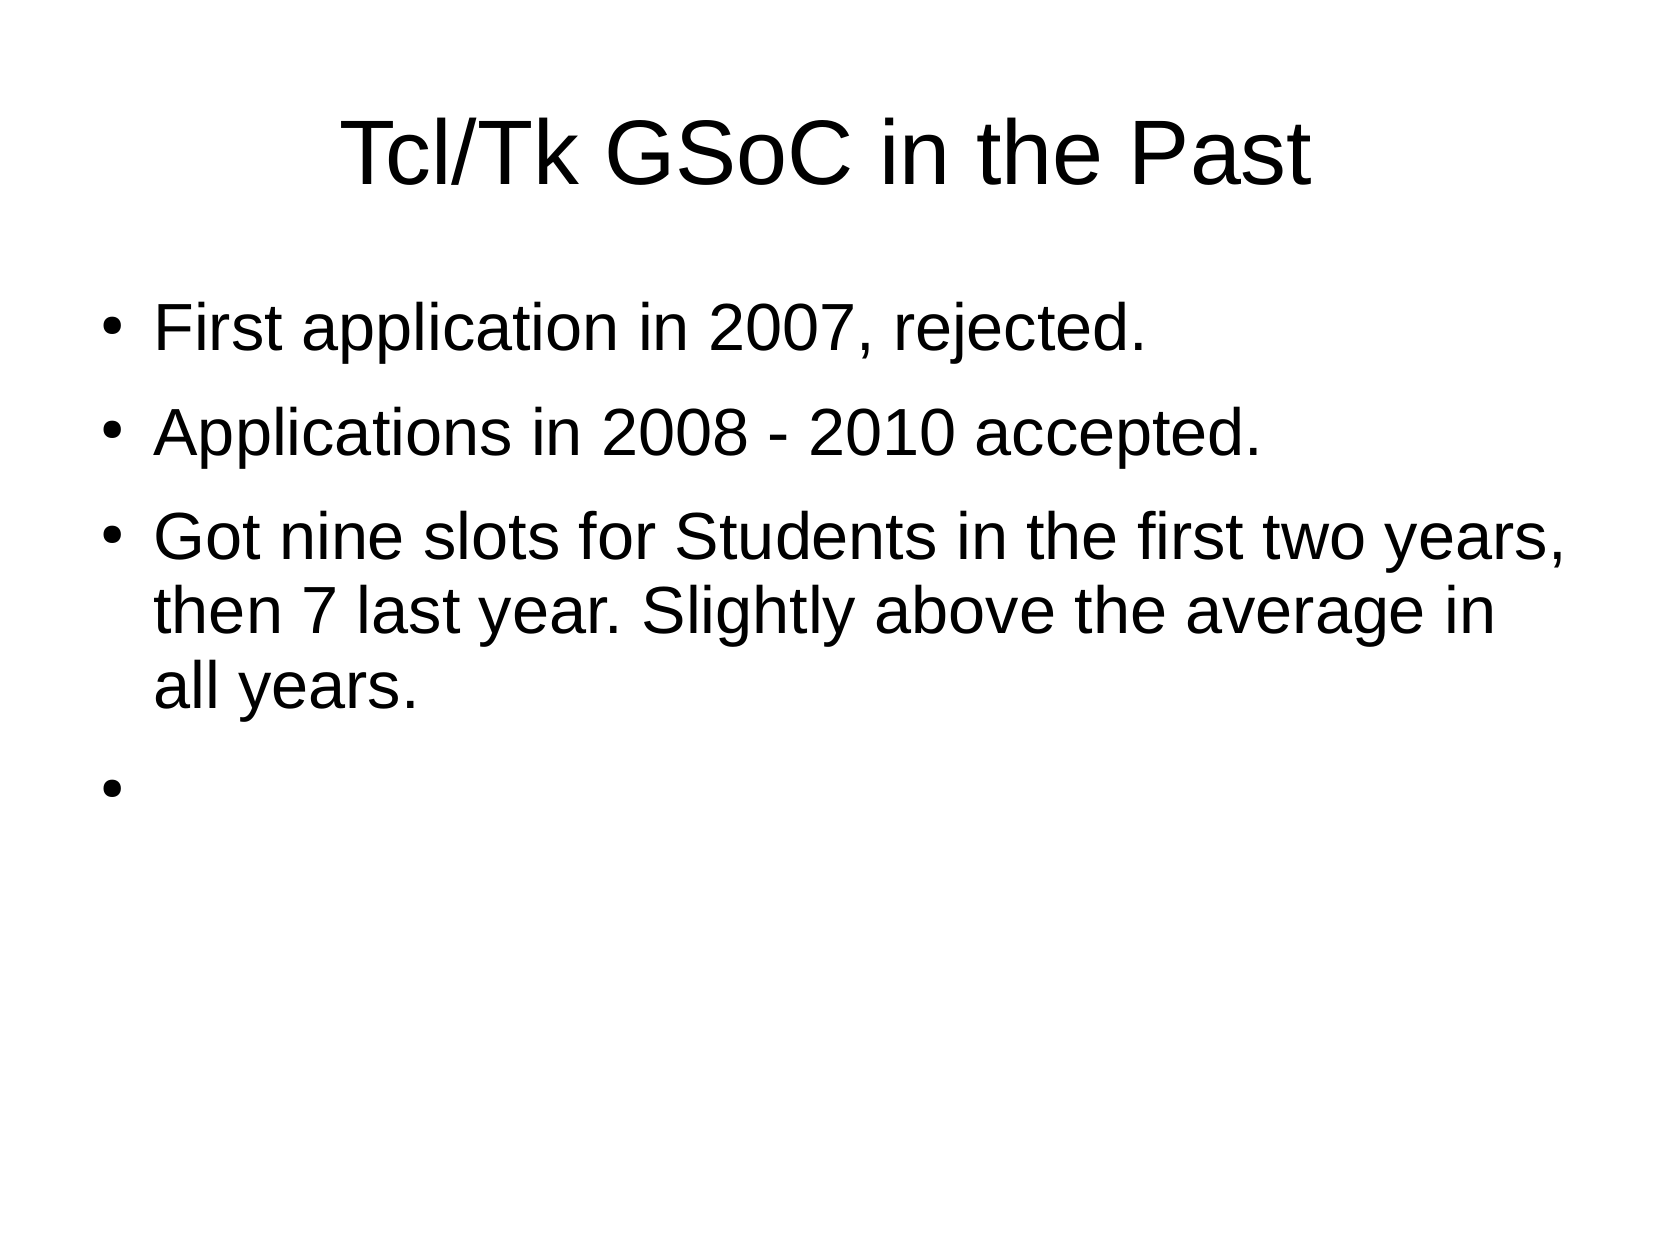

# Tcl/Tk GSoC in the Past
First application in 2007, rejected.
Applications in 2008 - 2010 accepted.
Got nine slots for Students in the first two years, then 7 last year. Slightly above the average in all years.